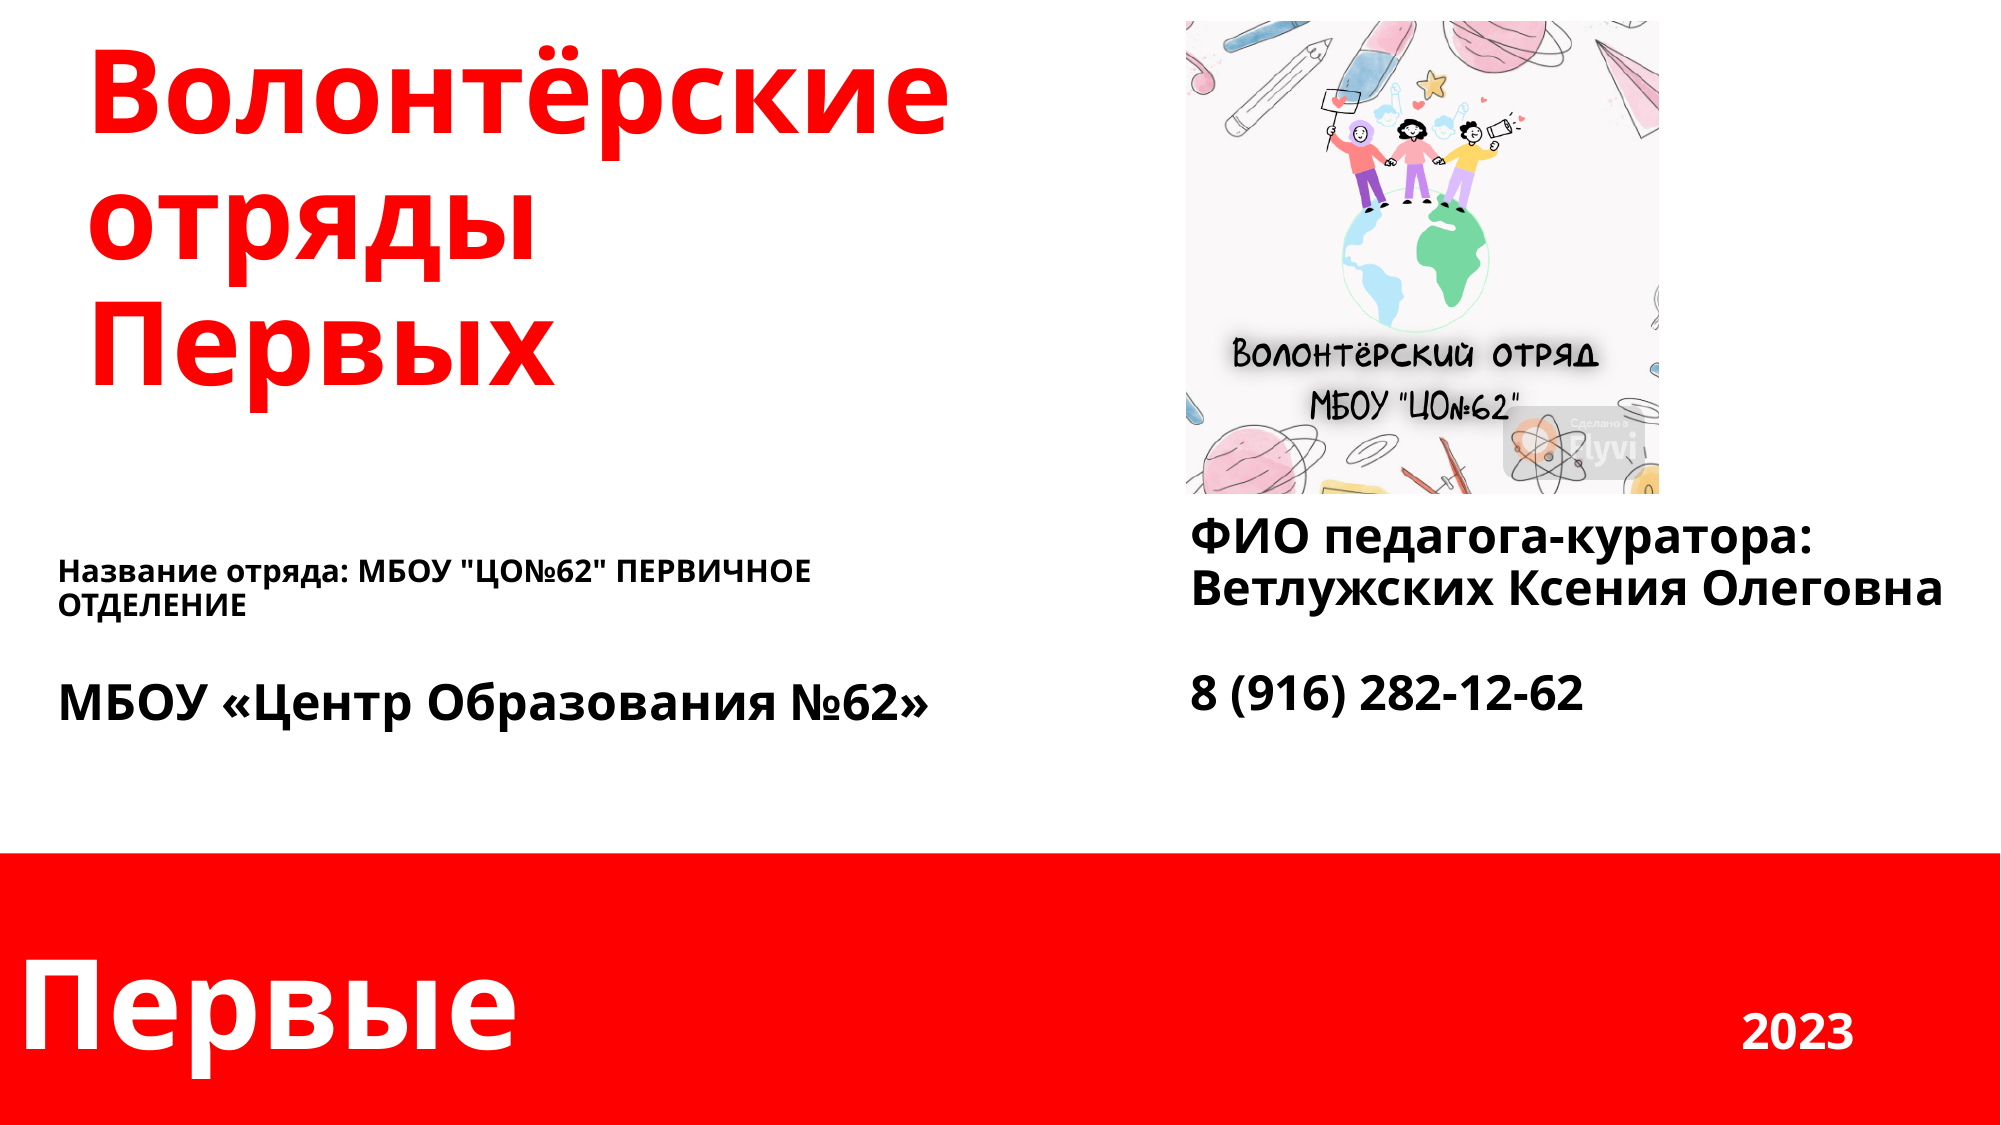

# Волонтёрские отряды Первых
ФИО педагога-куратора:
Ветлужских Ксения Олеговна
8 (916) 282-12-62
Название отряда: МБОУ "ЦО№62" ПЕРВИЧНОЕ ОТДЕЛЕНИЕ
МБОУ «Центр Образования №62»
Первые 2023